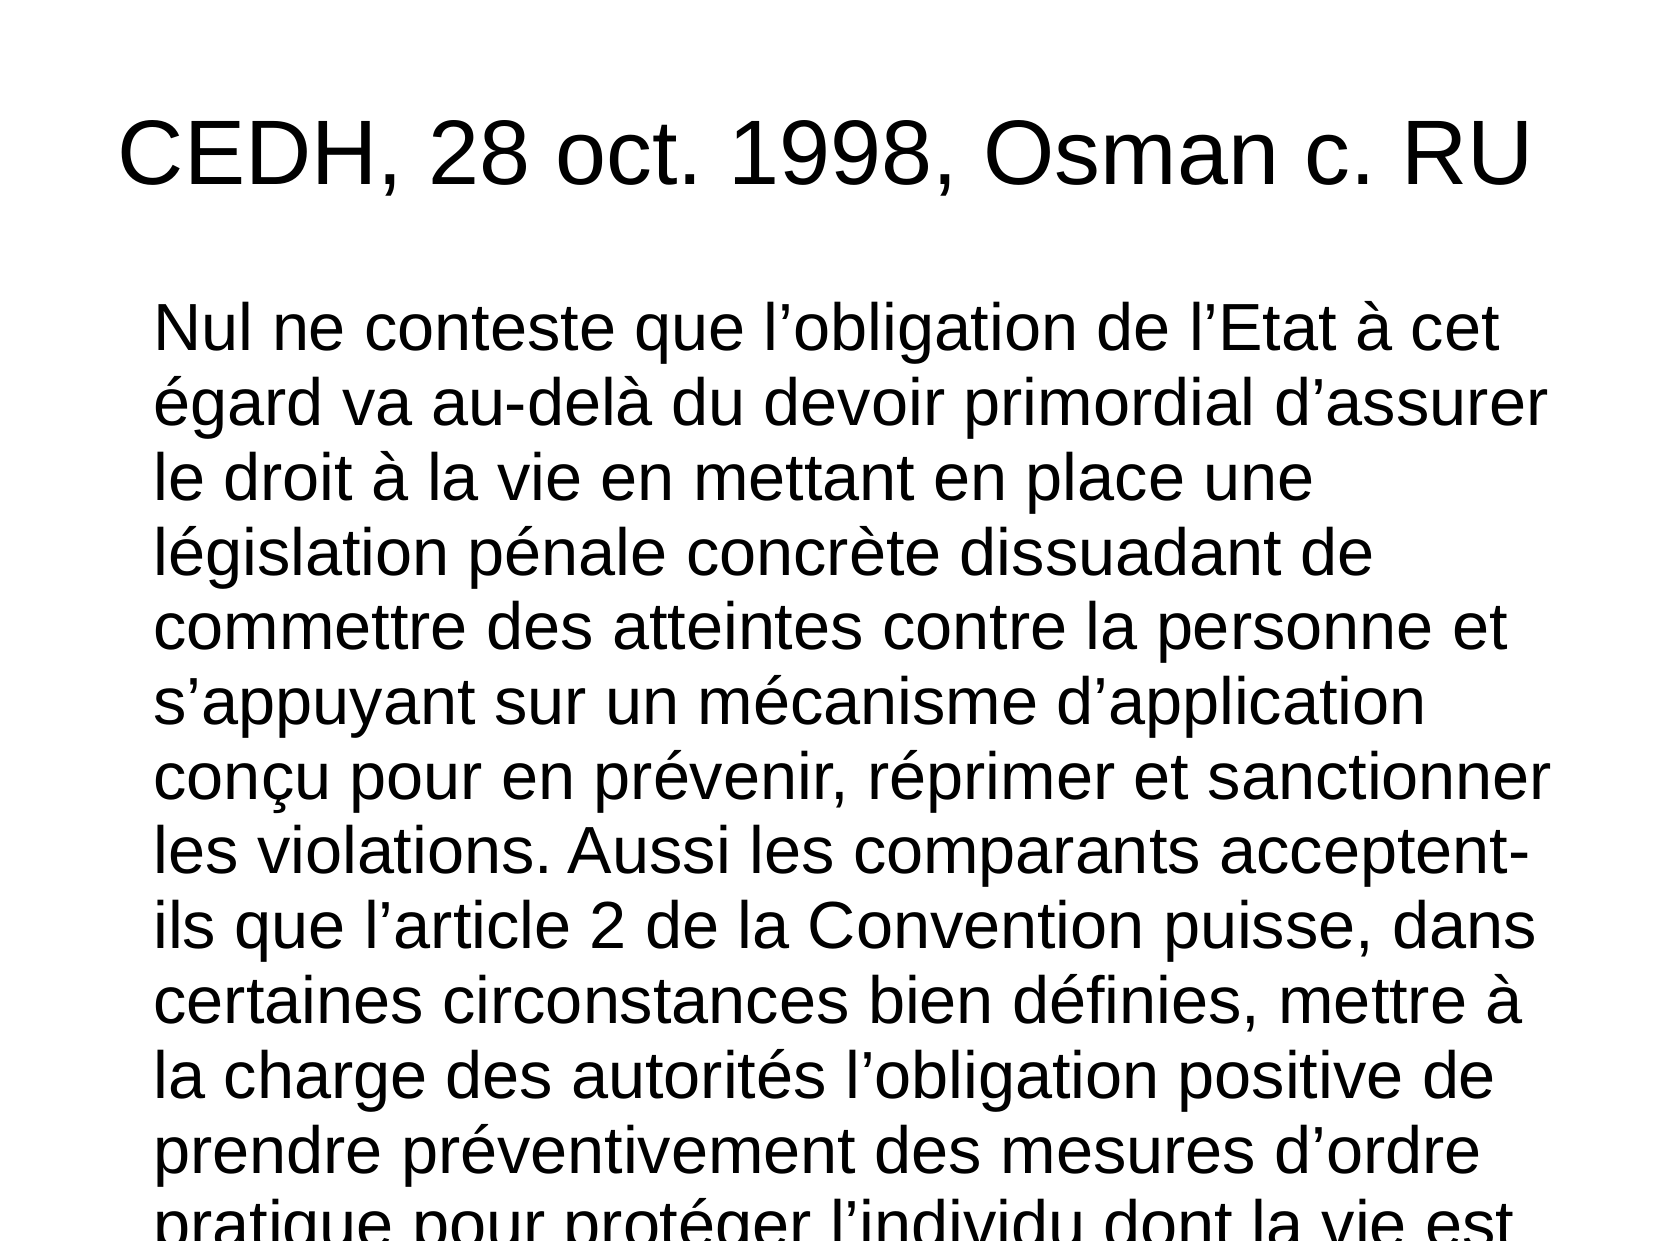

# CEDH, 28 oct. 1998, Osman c. RU
Nul ne conteste que l’obligation de l’Etat à cet égard va au-delà du devoir primordial d’assurer le droit à la vie en mettant en place une législation pénale concrète dissuadant de commettre des atteintes contre la personne et s’appuyant sur un mécanisme d’application conçu pour en prévenir, réprimer et sanctionner les violations. Aussi les comparants acceptent-ils que l’article 2 de la Convention puisse, dans certaines circonstances bien définies, mettre à la charge des autorités l’obligation positive de prendre préventivement des mesures d’ordre pratique pour protéger l’individu dont la vie est menacée par les agissements criminels d’autrui. (§115)